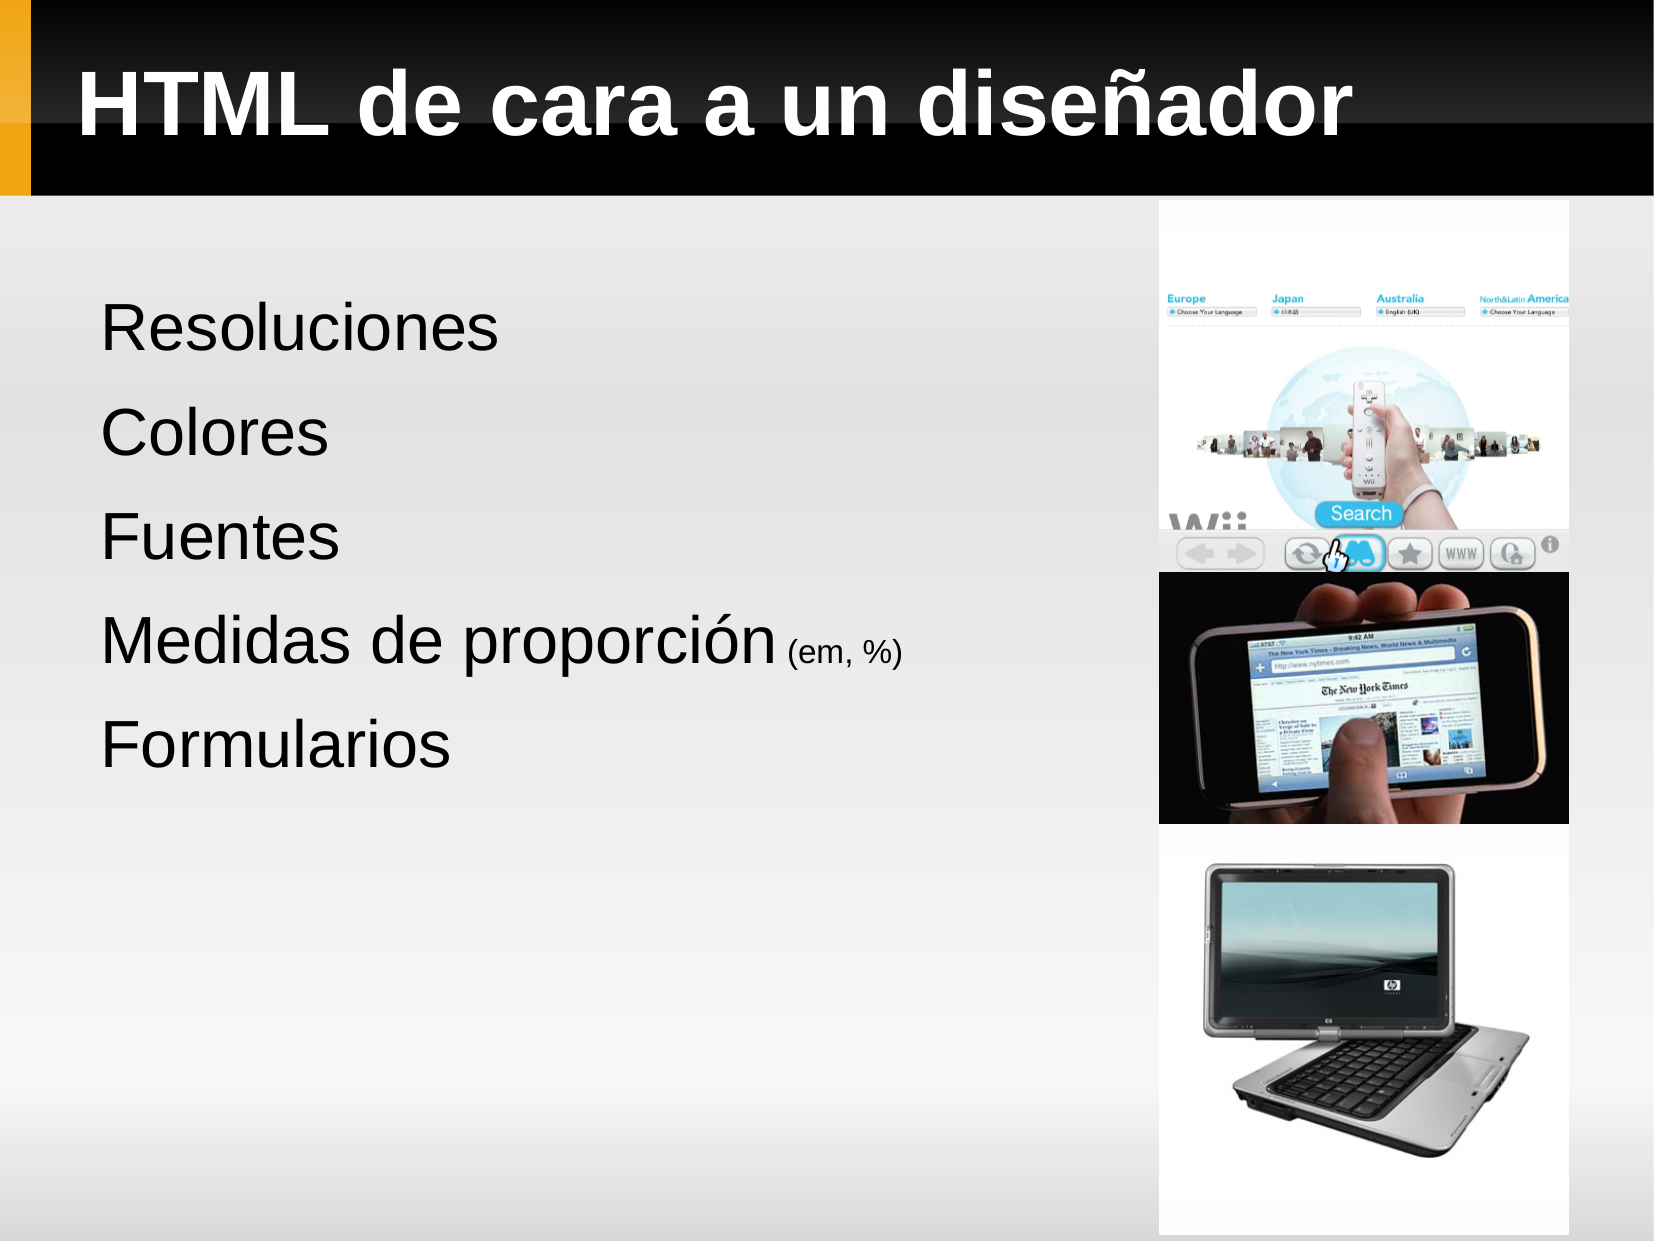

# HTML de cara a un diseñador
Resoluciones
Colores
Fuentes
Medidas de proporción (em, %)
Formularios